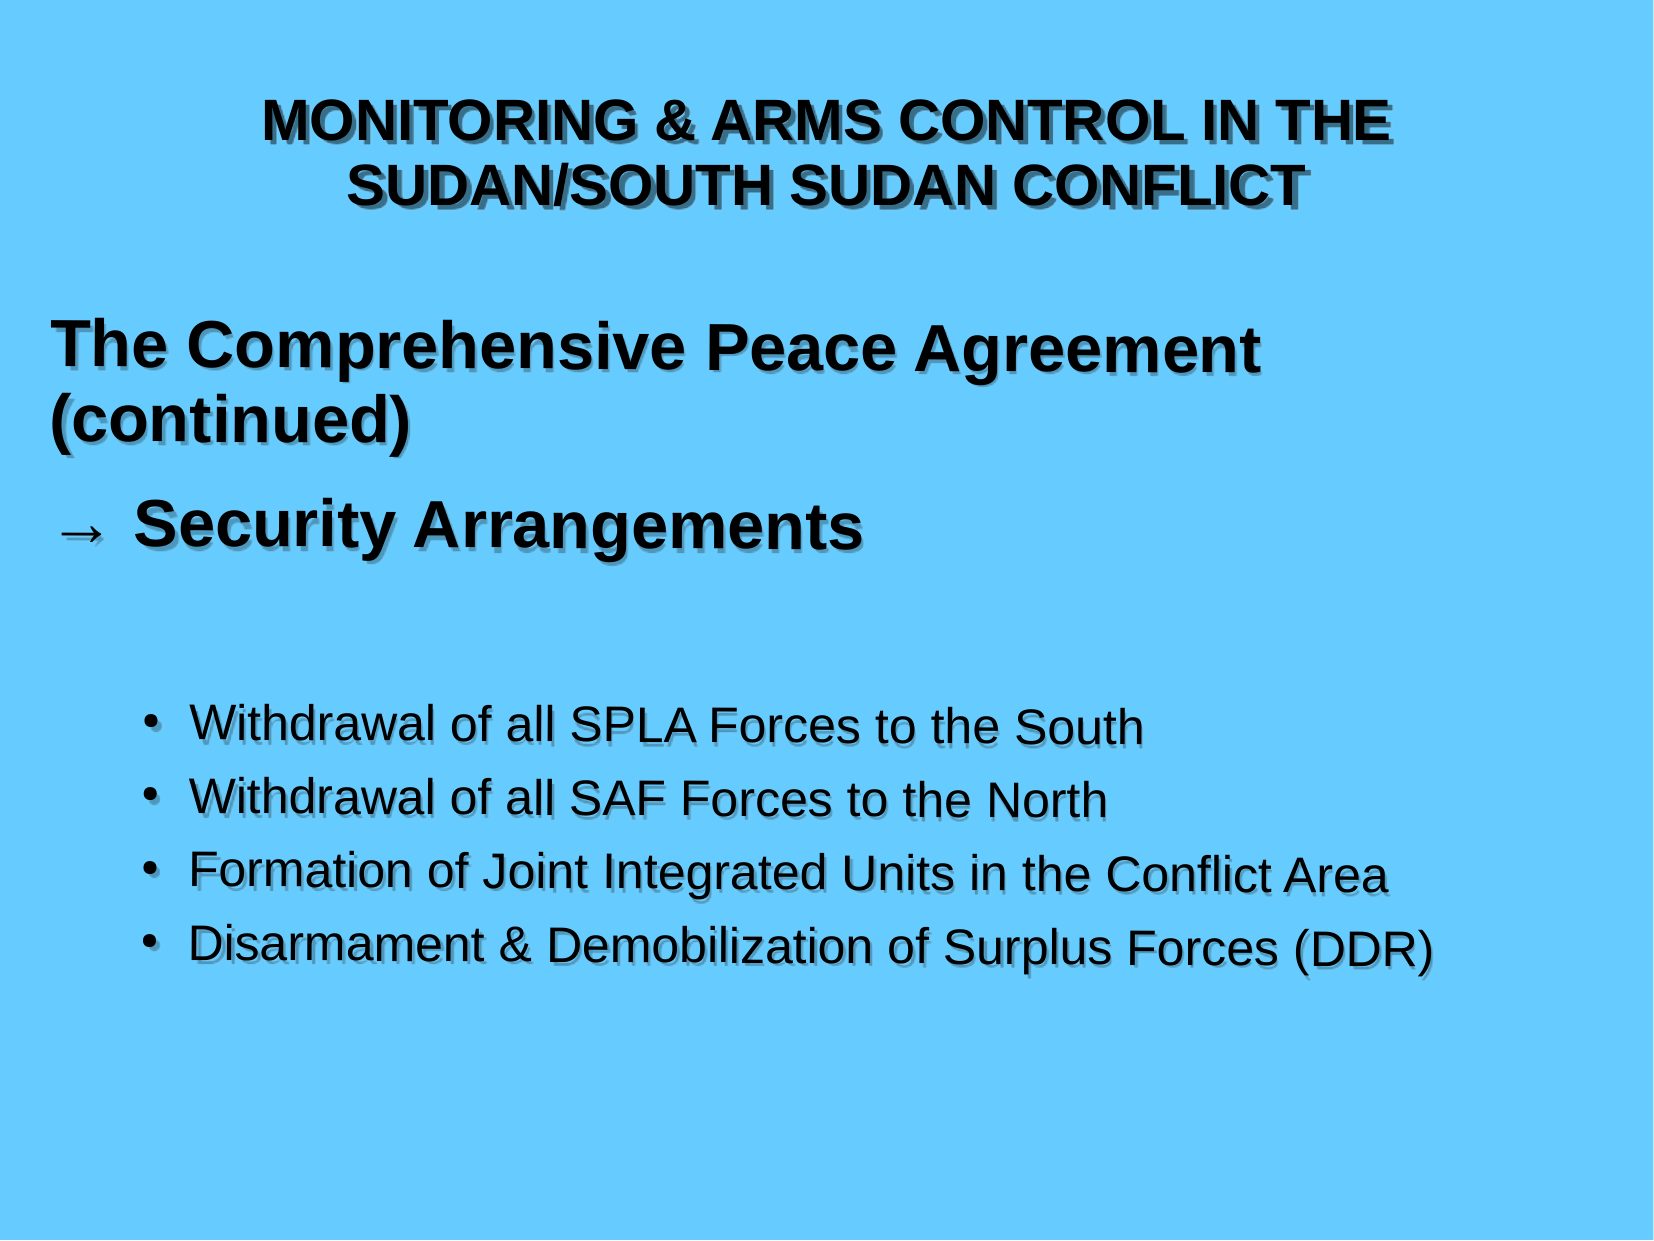

# MONITORING & ARMS CONTROL IN THE SUDAN/SOUTH SUDAN CONFLICT
The Comprehensive Peace Agreement (continued)
→ Security Arrangements
Withdrawal of all SPLA Forces to the South
Withdrawal of all SAF Forces to the North
Formation of Joint Integrated Units in the Conflict Area
Disarmament & Demobilization of Surplus Forces (DDR)